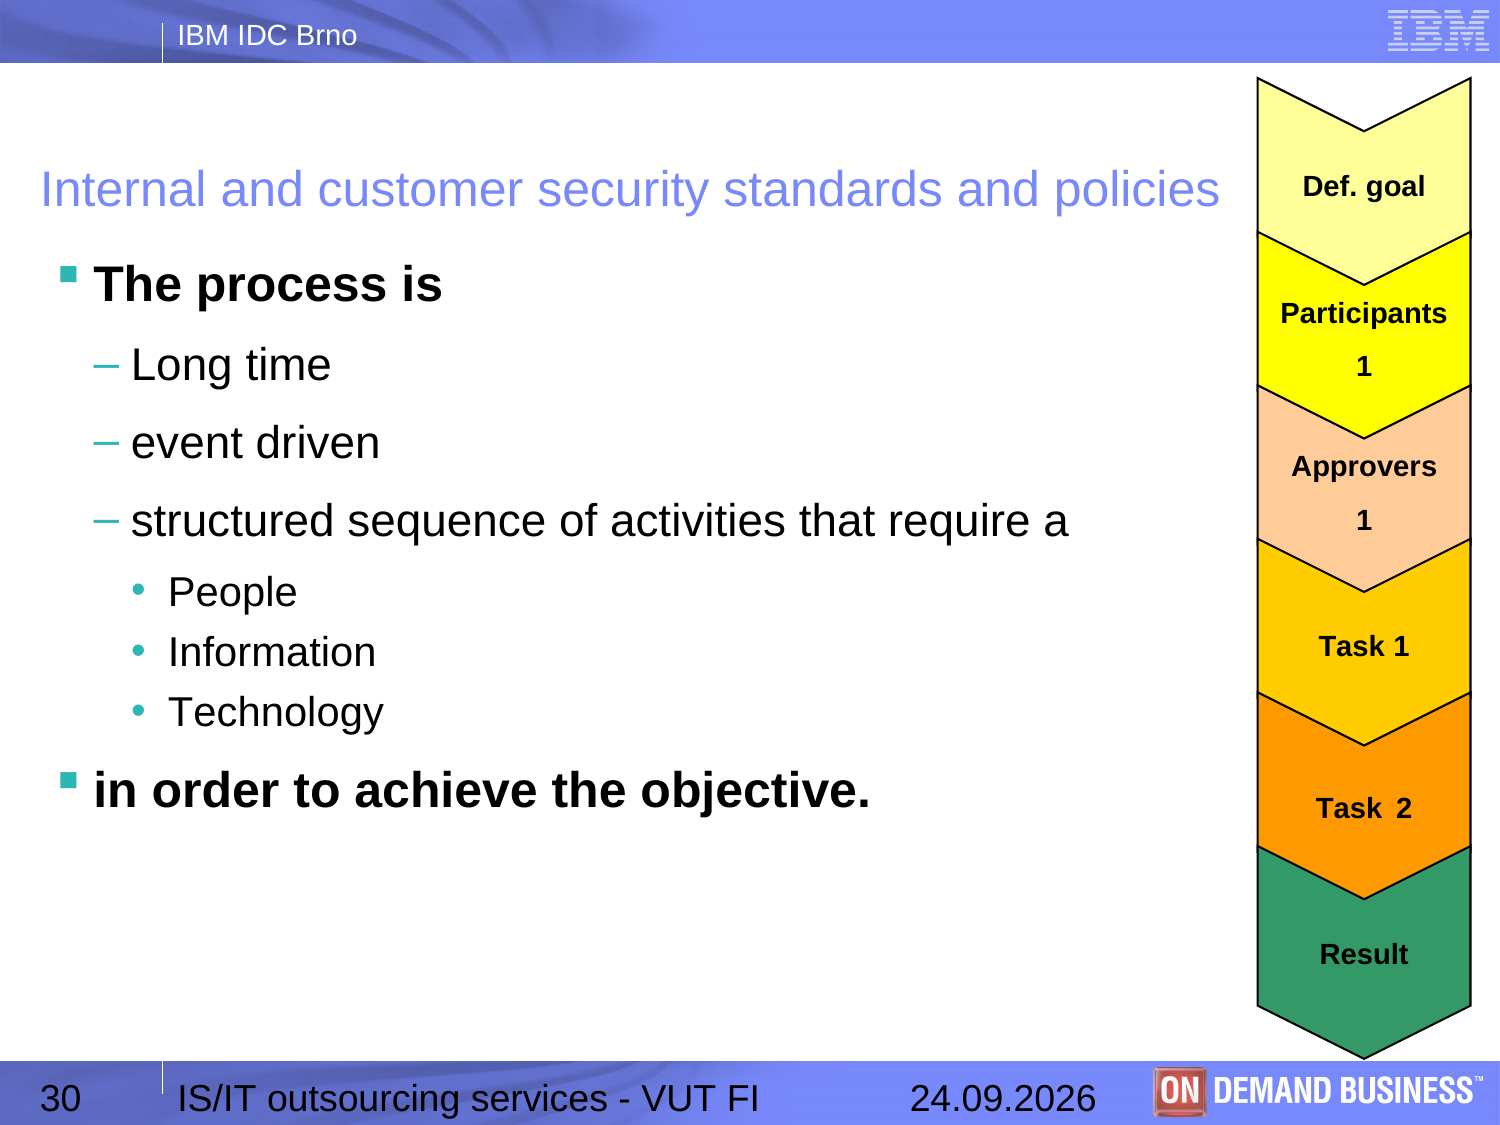

Def. goal
Participants
1
Approvers
1
Task 1
Task 2
Result
# Internal and customer security standards and policies
The process is
Long time
event driven
structured sequence of activities that require a
People
Information
Technology
in order to achieve the objective.
30
IS/IT outsourcing services - VUT FI